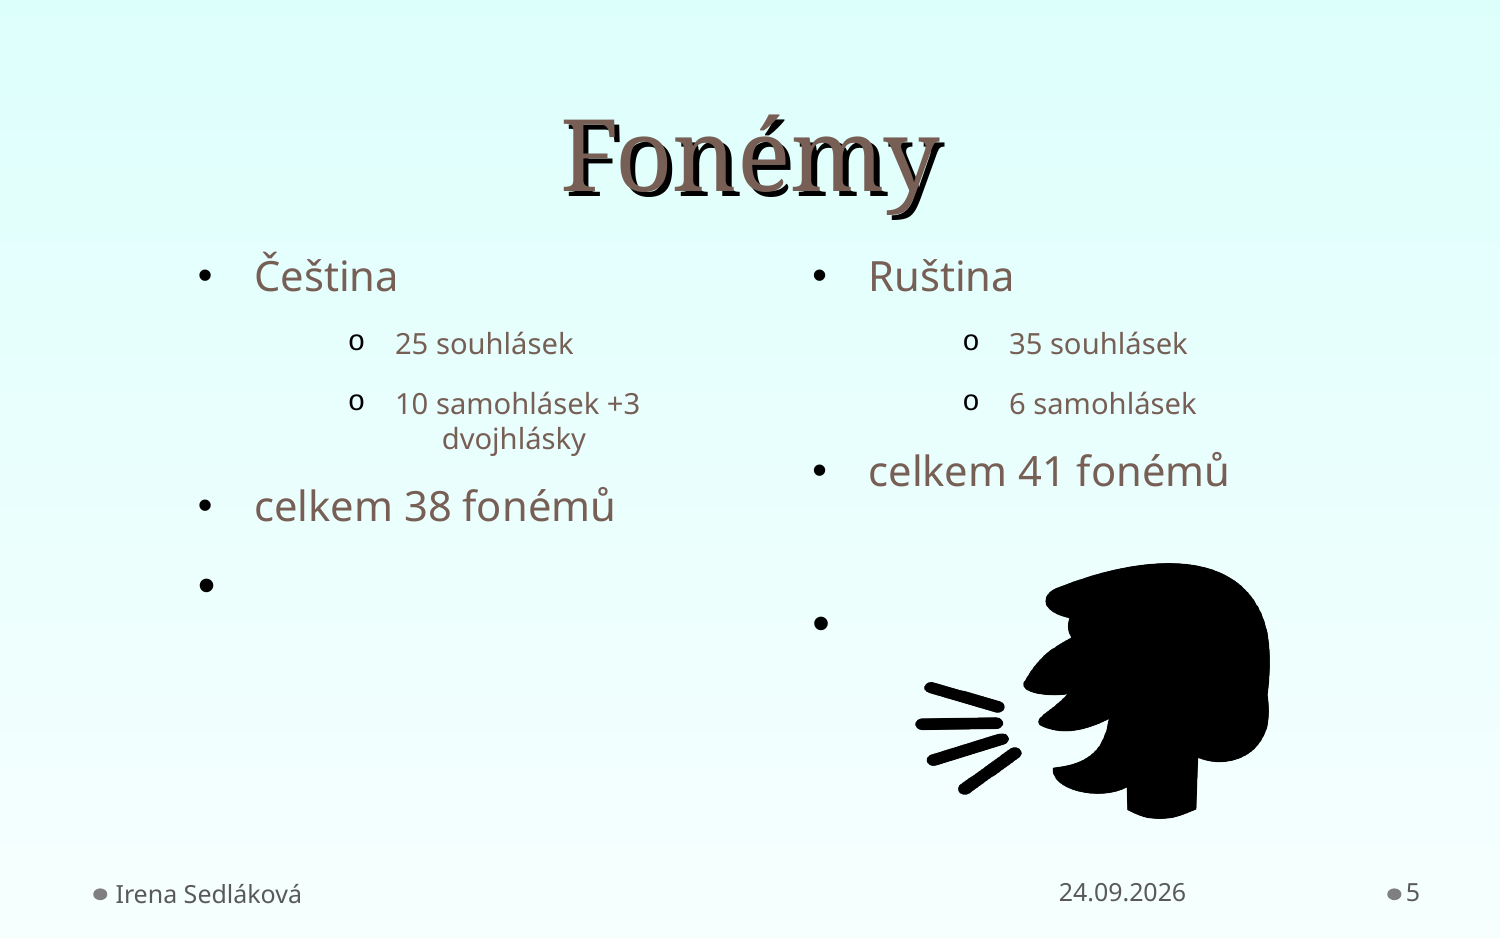

# Fonémy
Čeština
25 souhlásek
10 samohlásek +3 dvojhlásky
celkem 38 fonémů
Ruština
35 souhlásek
6 samohlásek
celkem 41 fonémů
Irena Sedláková